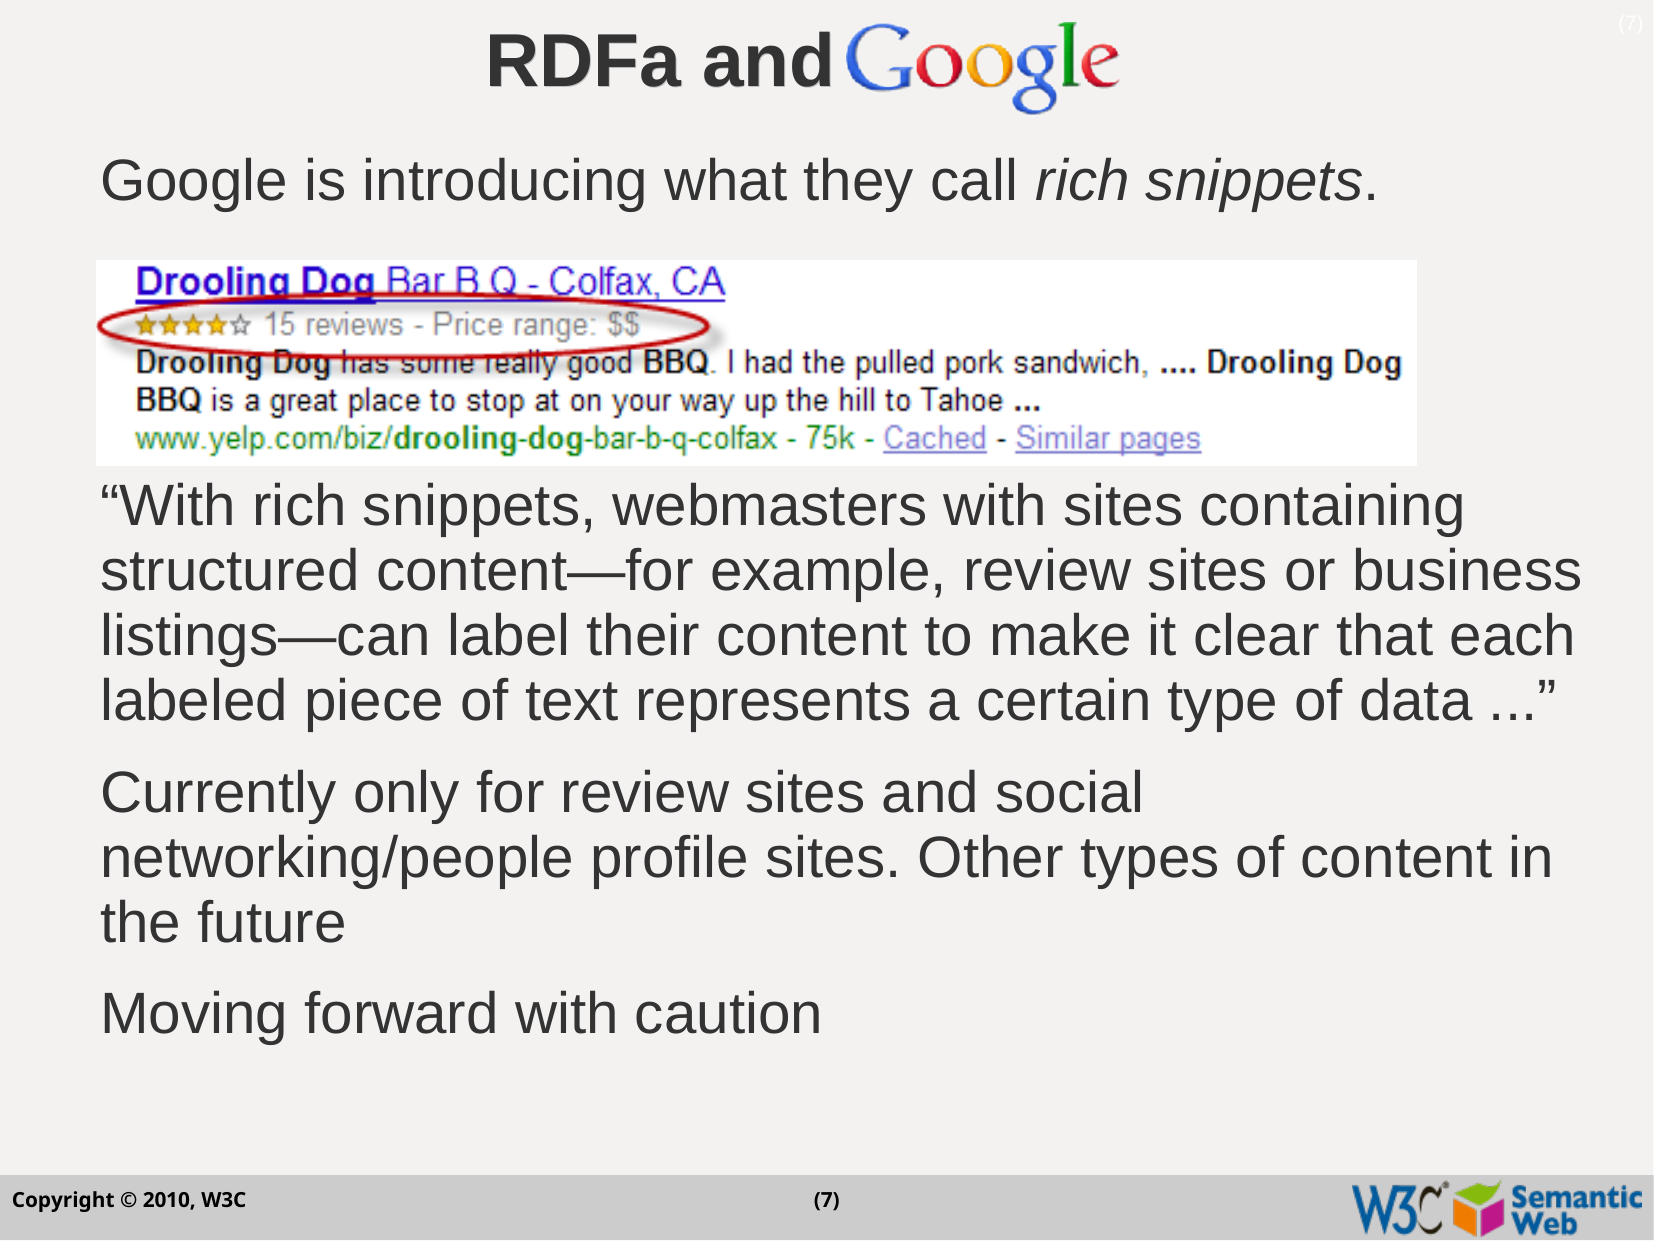

# RDFa and
Google is introducing what they call rich snippets.
“With rich snippets, webmasters with sites containing structured content—for example, review sites or business listings—can label their content to make it clear that each labeled piece of text represents a certain type of data ...”
Currently only for review sites and social networking/people profile sites. Other types of content in the future
Moving forward with caution